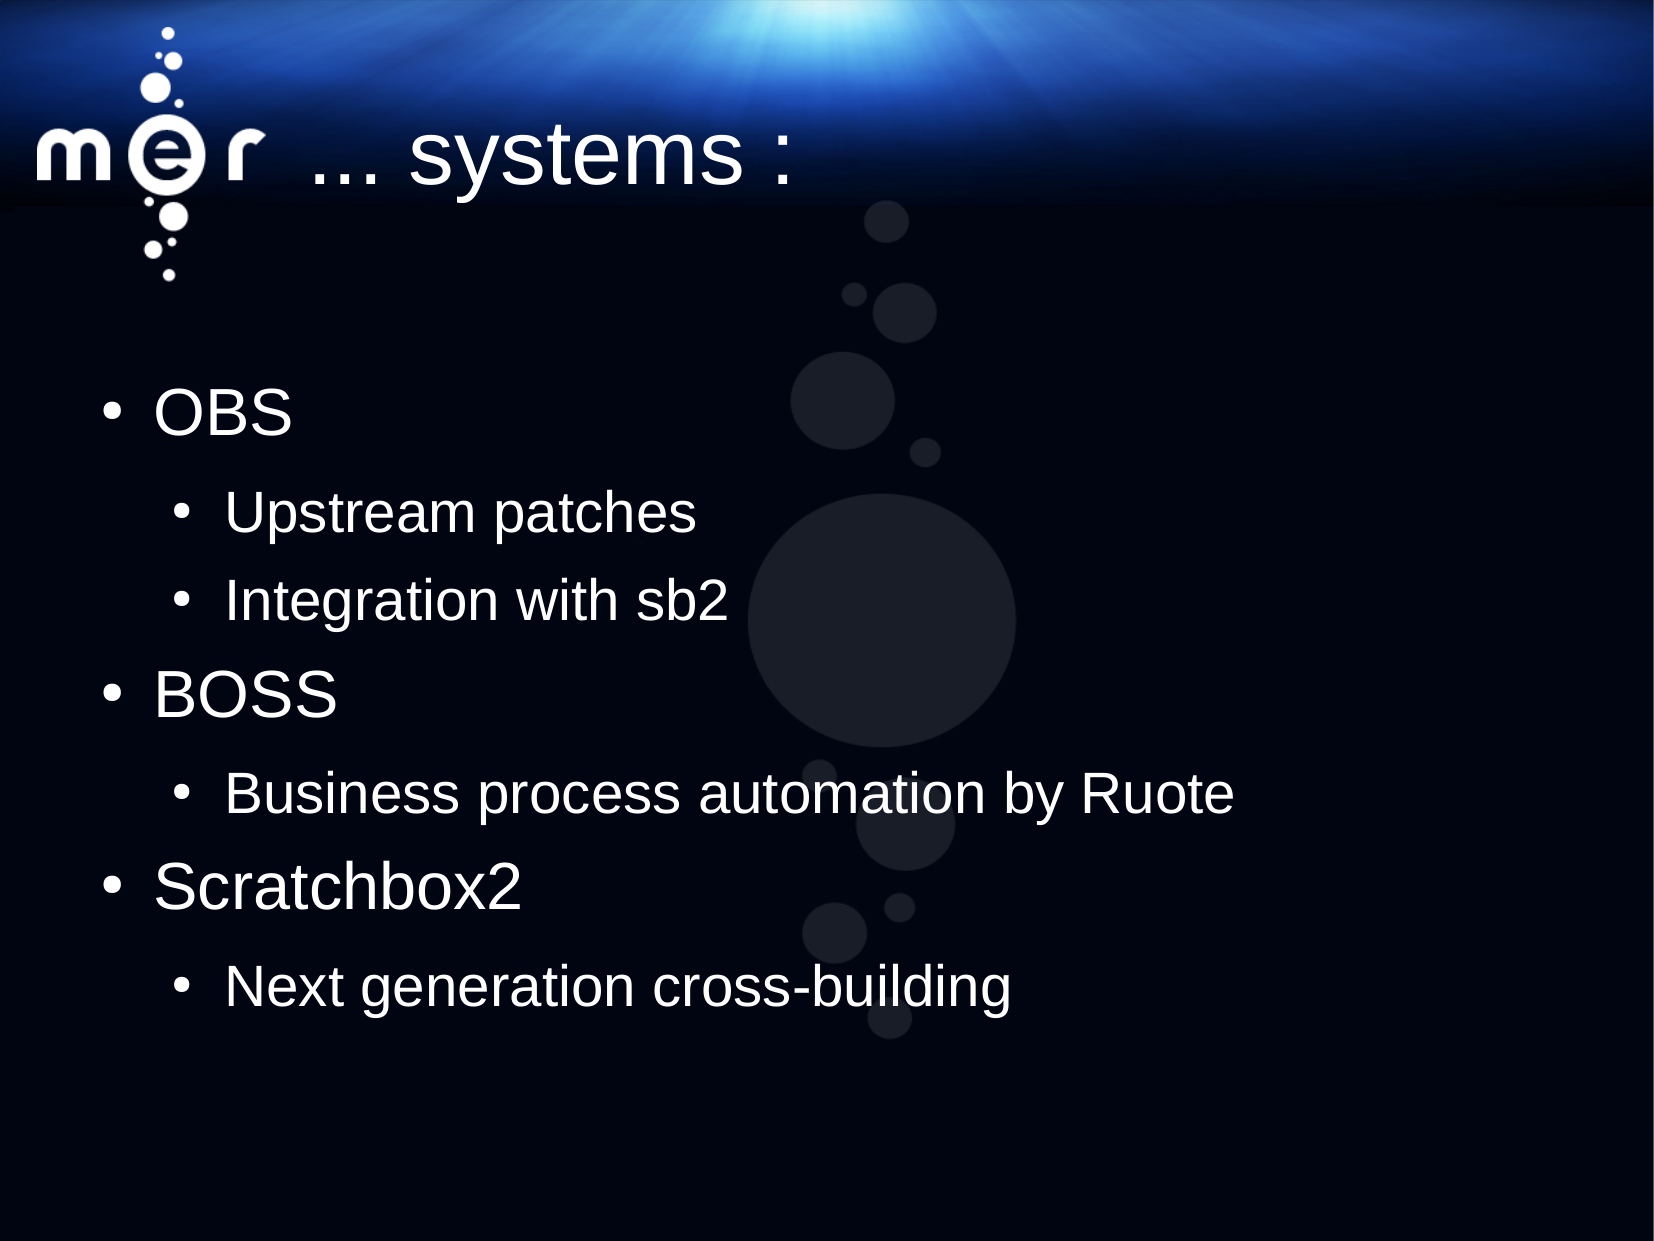

# ... systems :
OBS
Upstream patches
Integration with sb2
BOSS
Business process automation by Ruote
Scratchbox2
Next generation cross-building